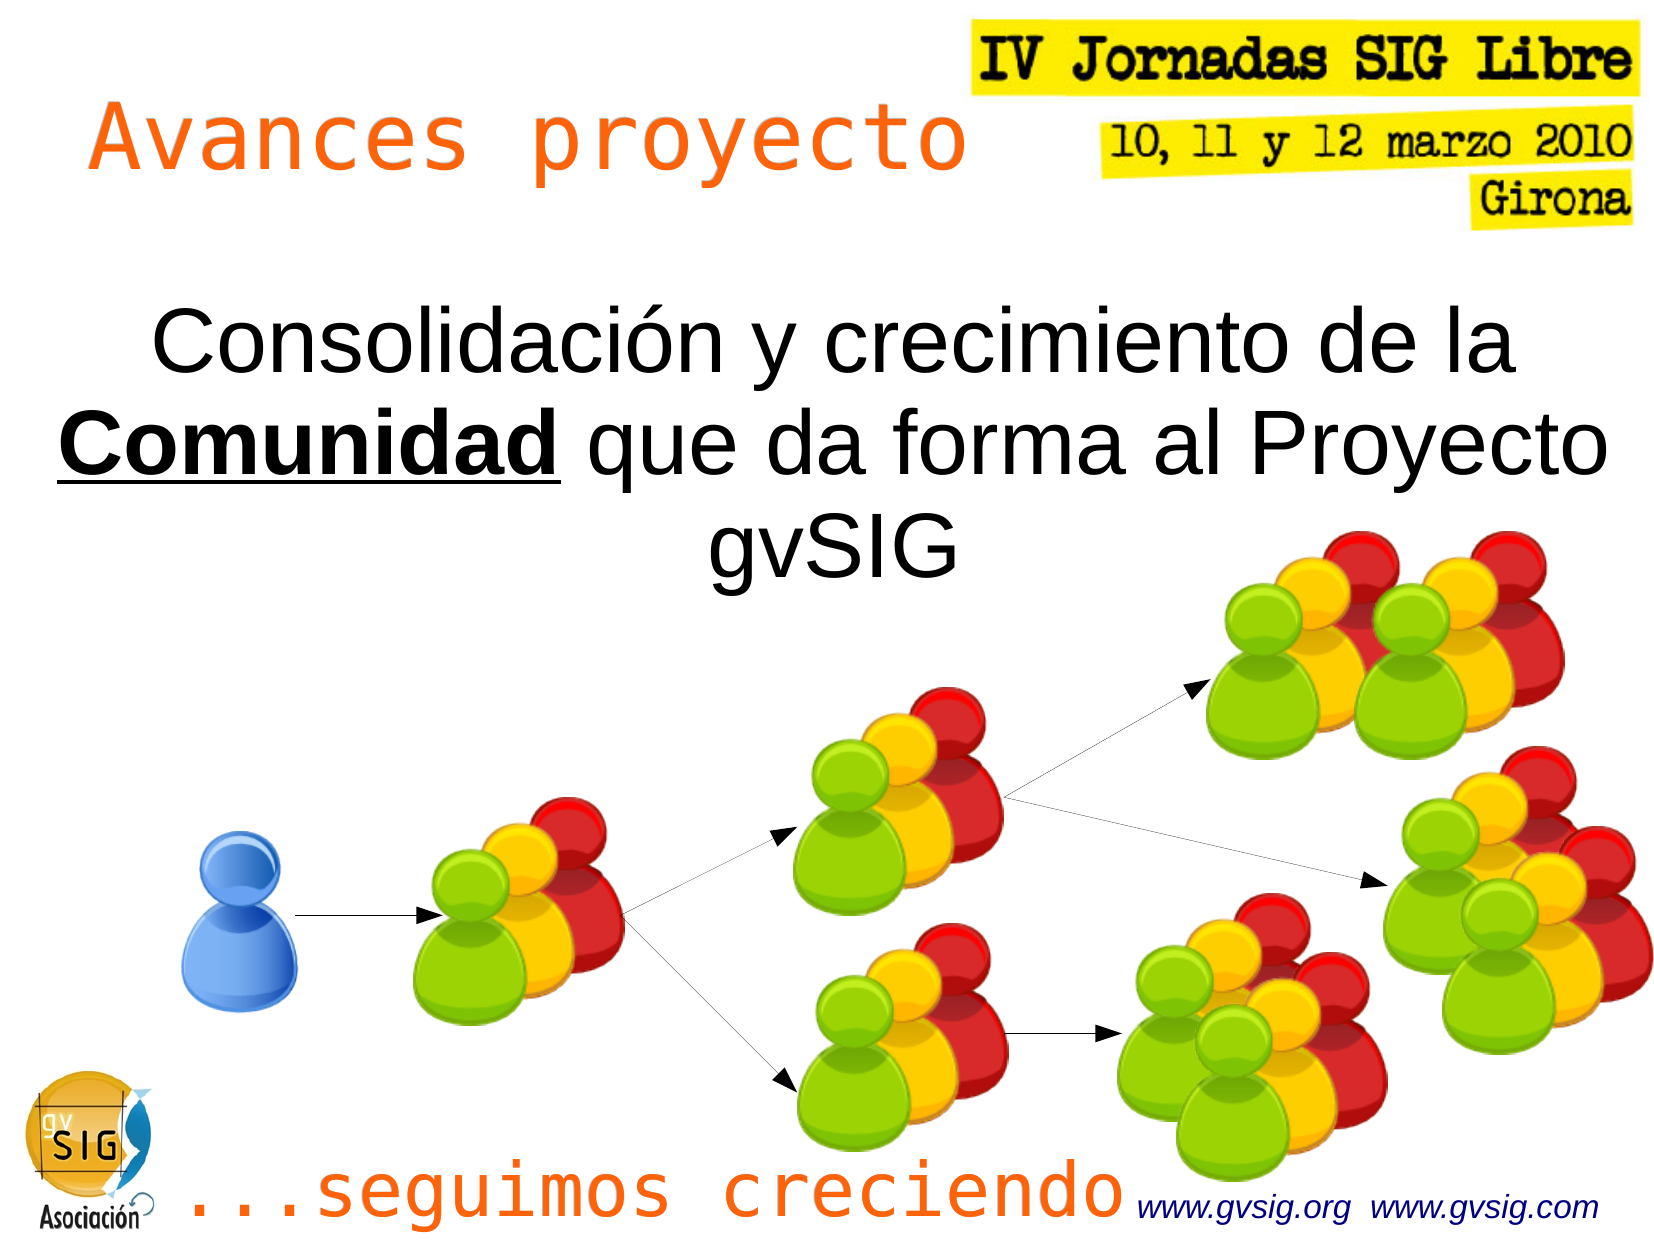

Avances proyecto
Consolidación y crecimiento de la Comunidad que da forma al Proyecto gvSIG
...seguimos creciendo